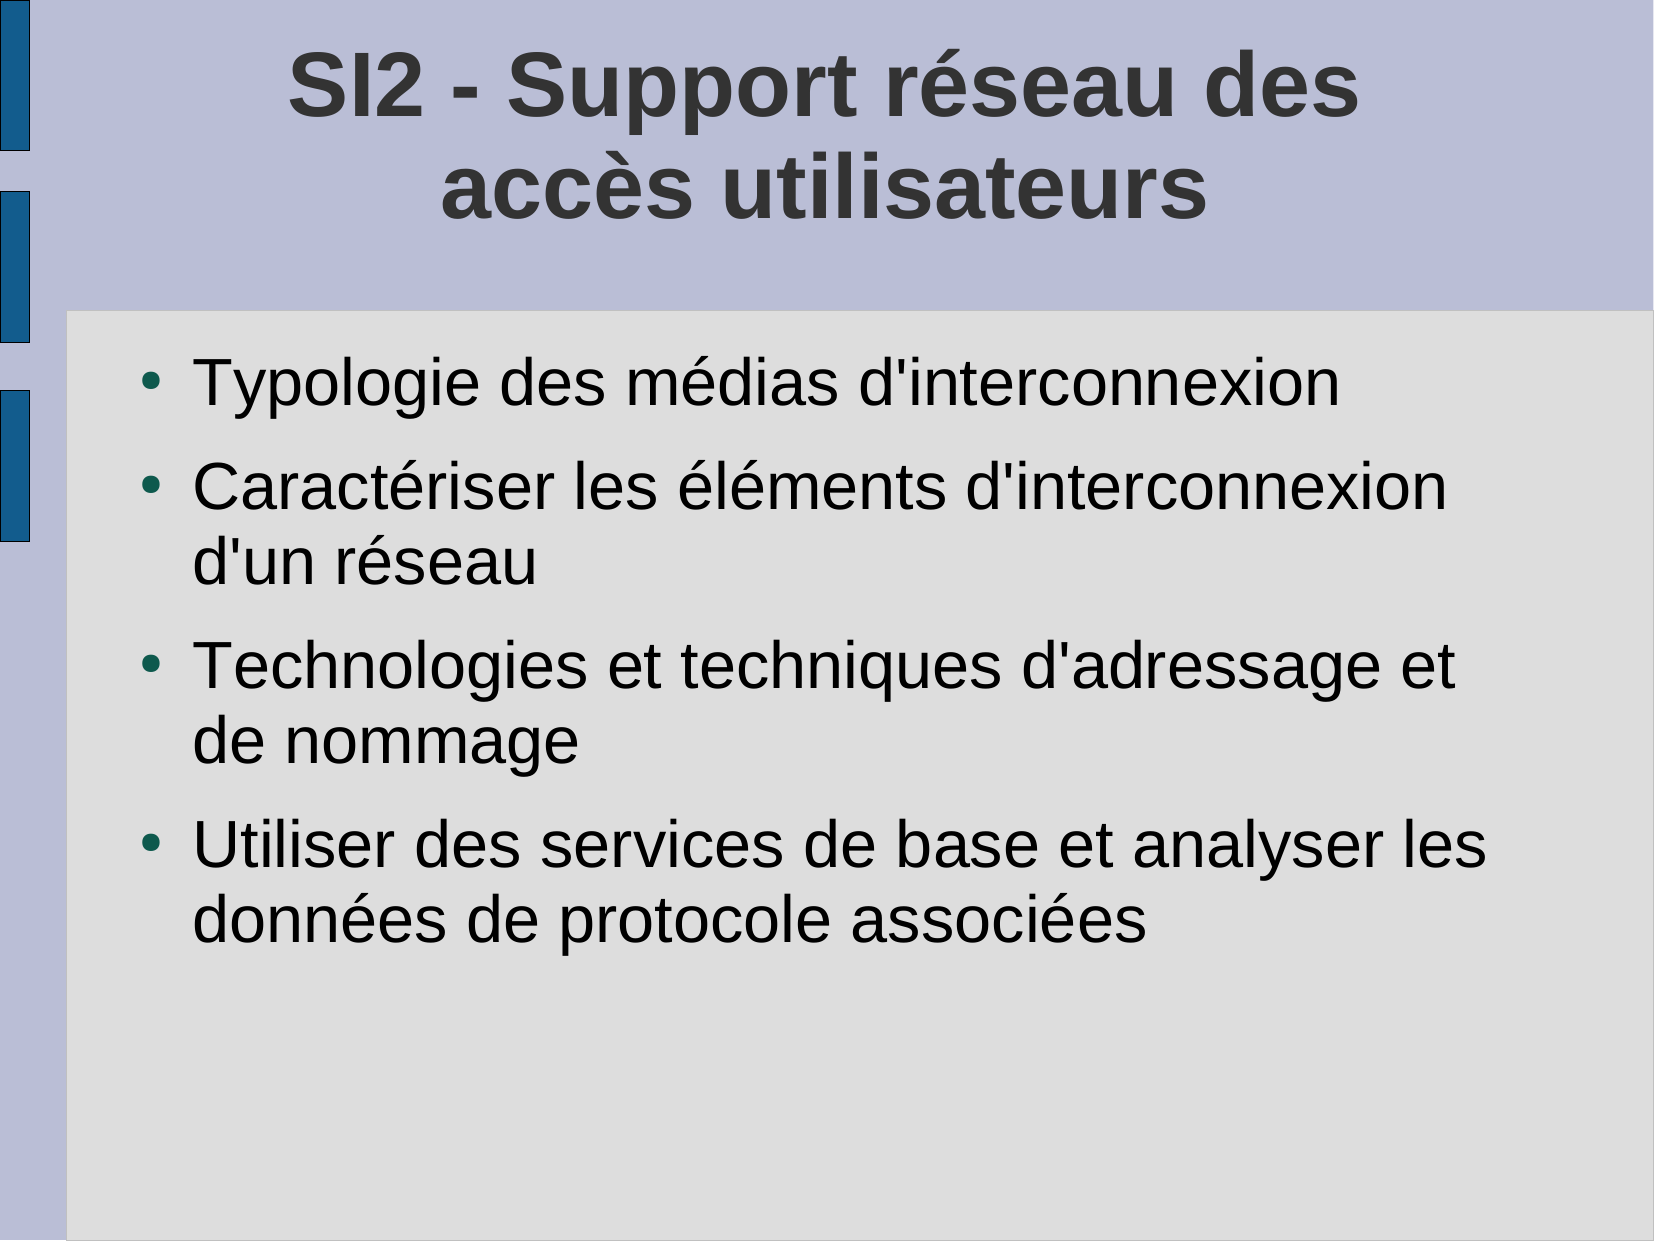

# Typologie des médias d'interconnexion
Caractériser les éléments d'interconnexion d'un réseau
Technologies et techniques d'adressage et de nommage
Utiliser des services de base et analyser les données de protocole associées